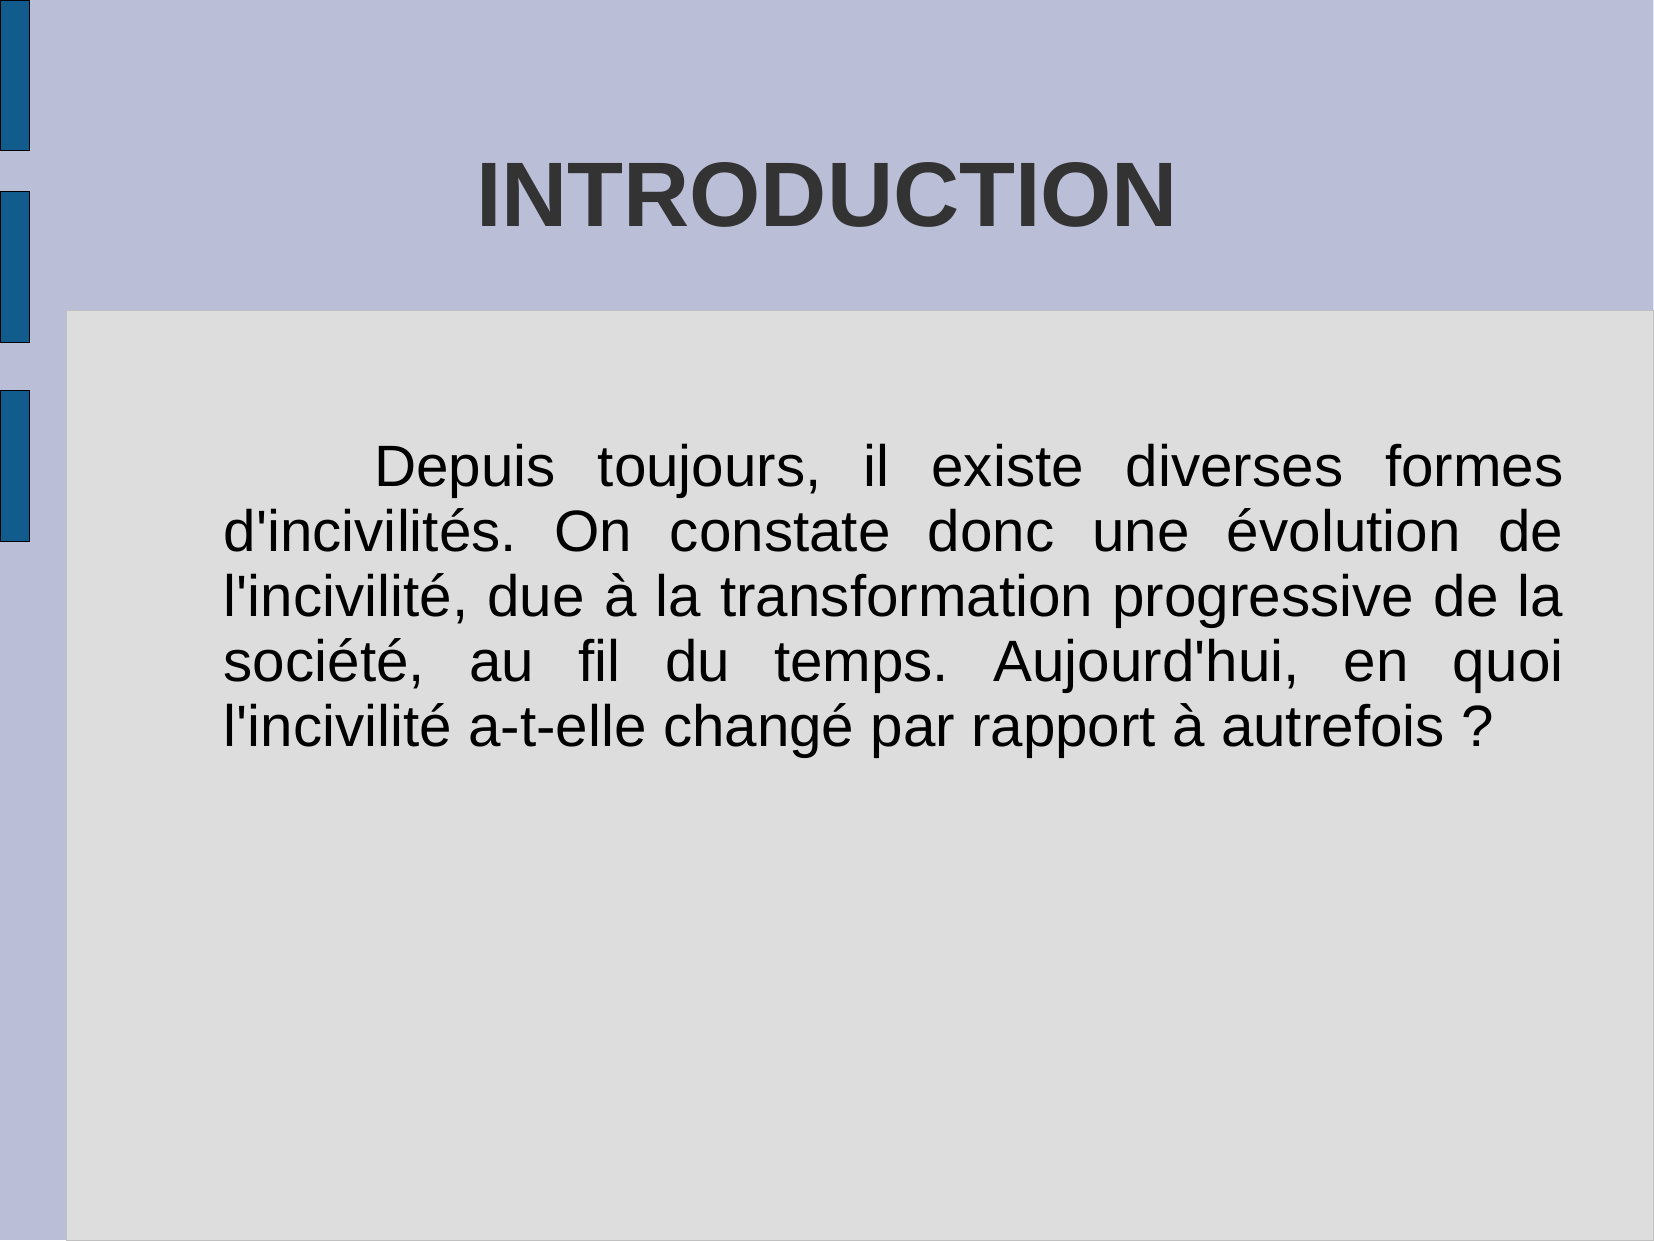

# INTRODUCTION
 	Depuis toujours, il existe diverses formes d'incivilités. On constate donc une évolution de l'incivilité, due à la transformation progressive de la société, au fil du temps. Aujourd'hui, en quoi l'incivilité a-t-elle changé par rapport à autrefois ?